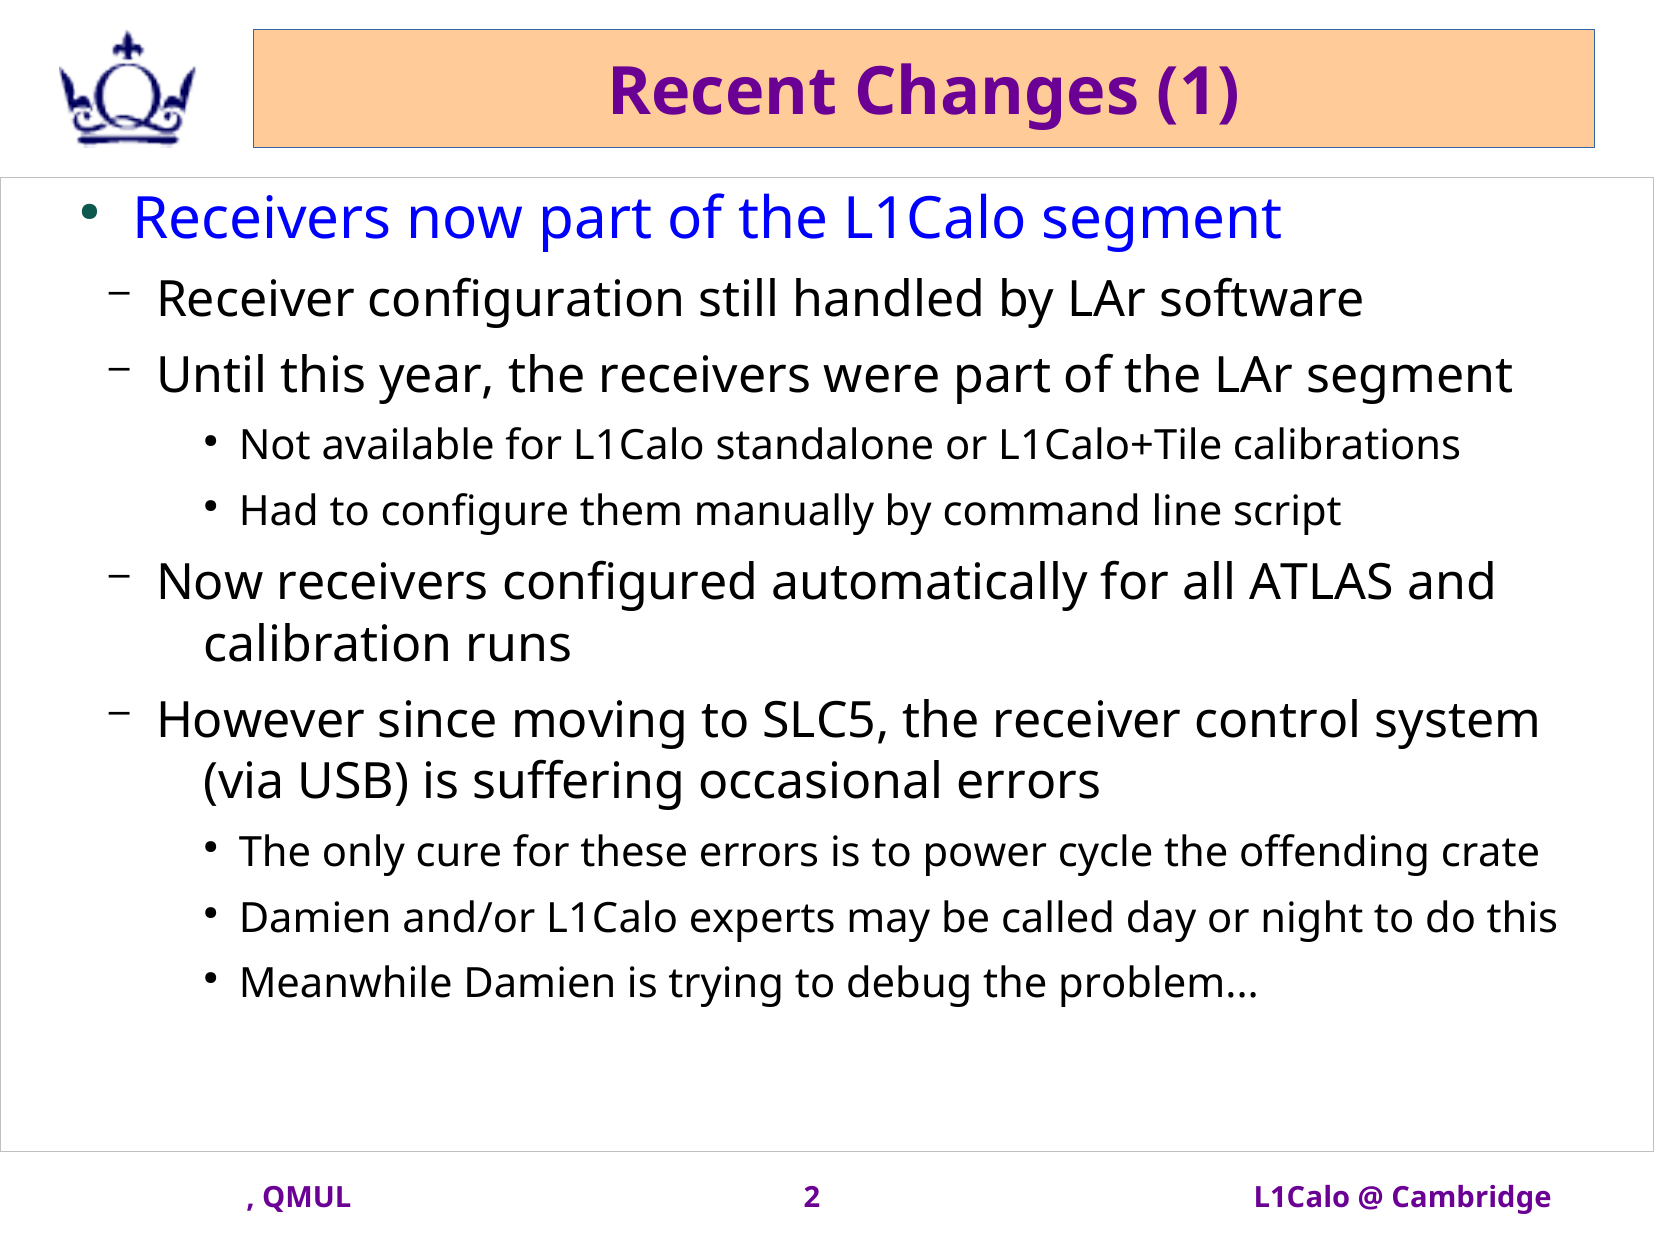

# Recent Changes (1)
Receivers now part of the L1Calo segment
Receiver configuration still handled by LAr software
Until this year, the receivers were part of the LAr segment
Not available for L1Calo standalone or L1Calo+Tile calibrations
Had to configure them manually by command line script
Now receivers configured automatically for all ATLAS and calibration runs
However since moving to SLC5, the receiver control system (via USB) is suffering occasional errors
The only cure for these errors is to power cycle the offending crate
Damien and/or L1Calo experts may be called day or night to do this
Meanwhile Damien is trying to debug the problem...